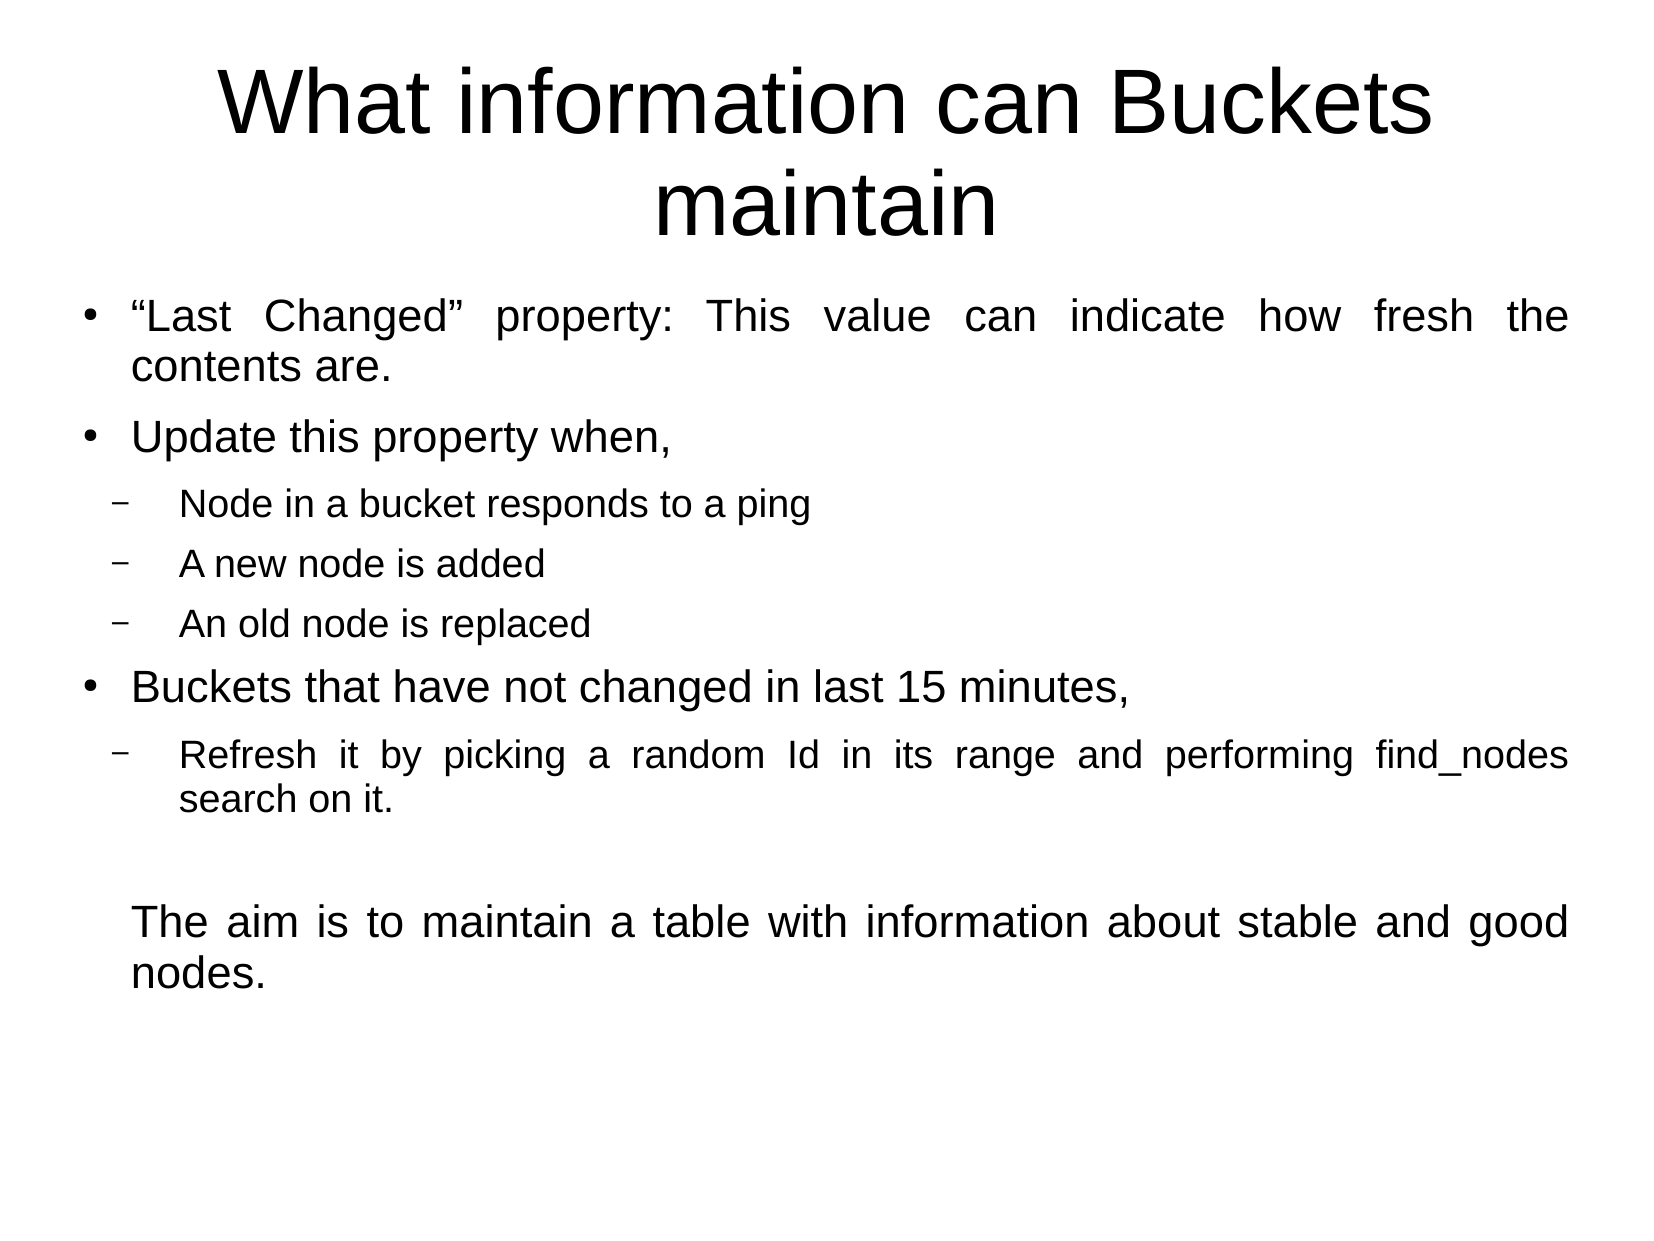

# What information can Buckets maintain
“Last Changed” property: This value can indicate how fresh the contents are.
Update this property when,
Node in a bucket responds to a ping
A new node is added
An old node is replaced
Buckets that have not changed in last 15 minutes,
Refresh it by picking a random Id in its range and performing find_nodes search on it.
The aim is to maintain a table with information about stable and good nodes.